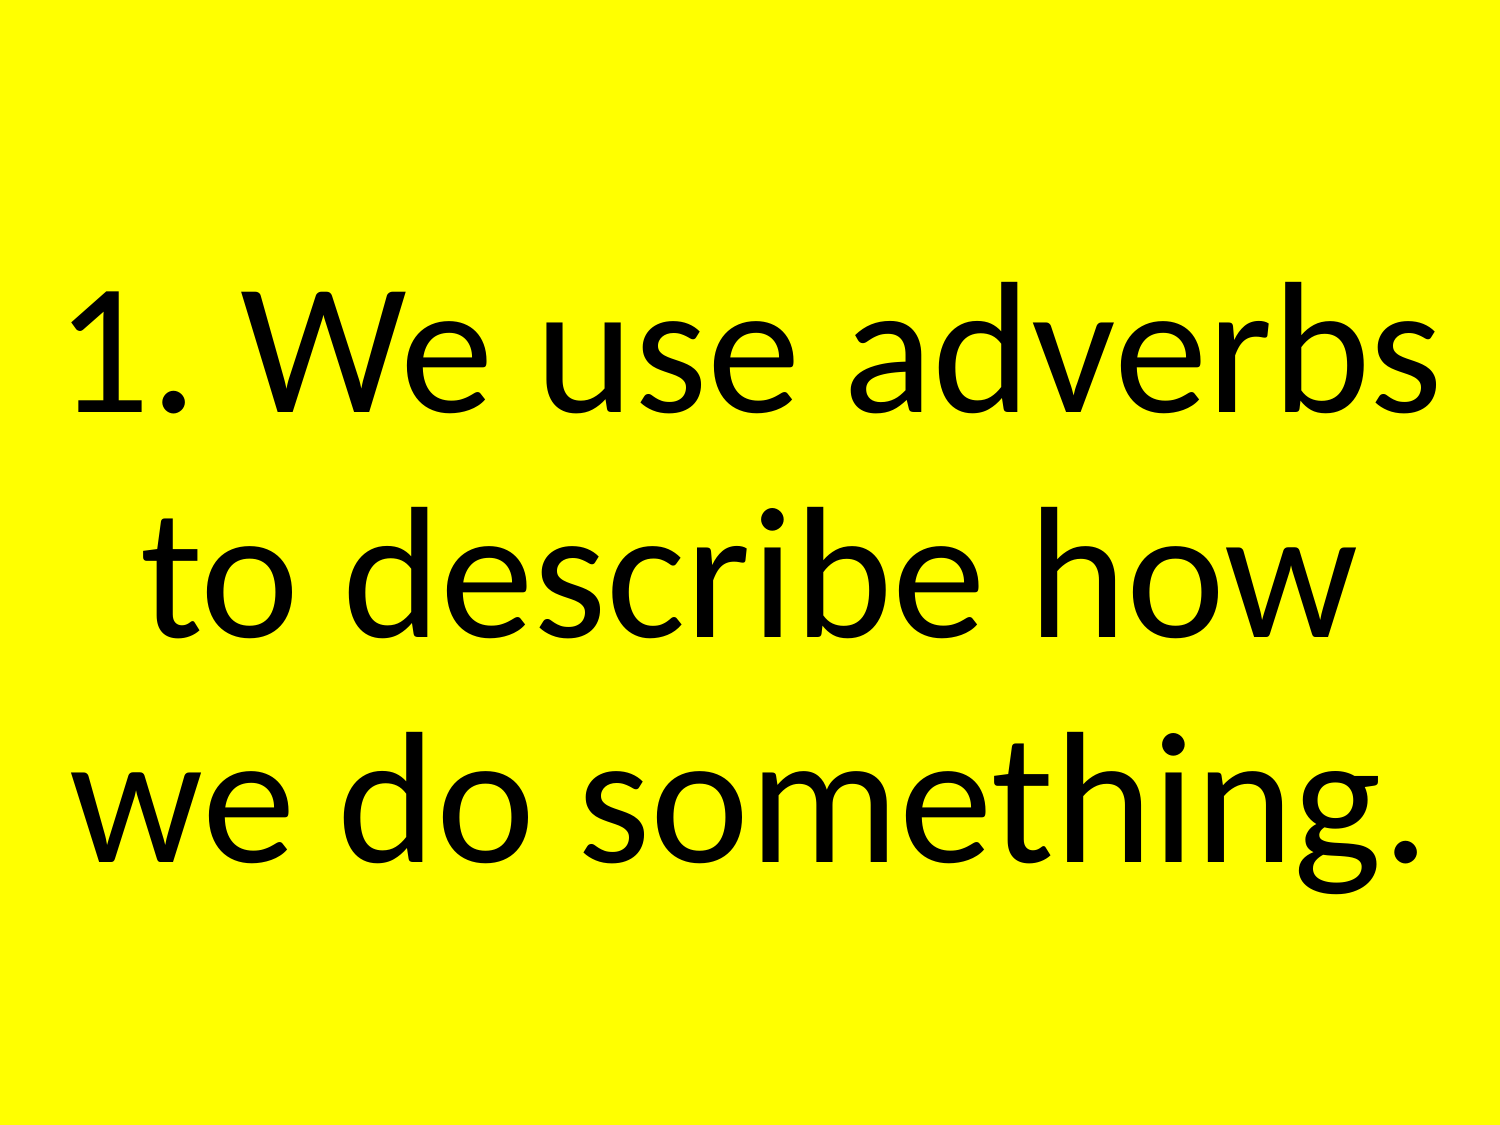

# 1. We use adverbs to describe how we do something.